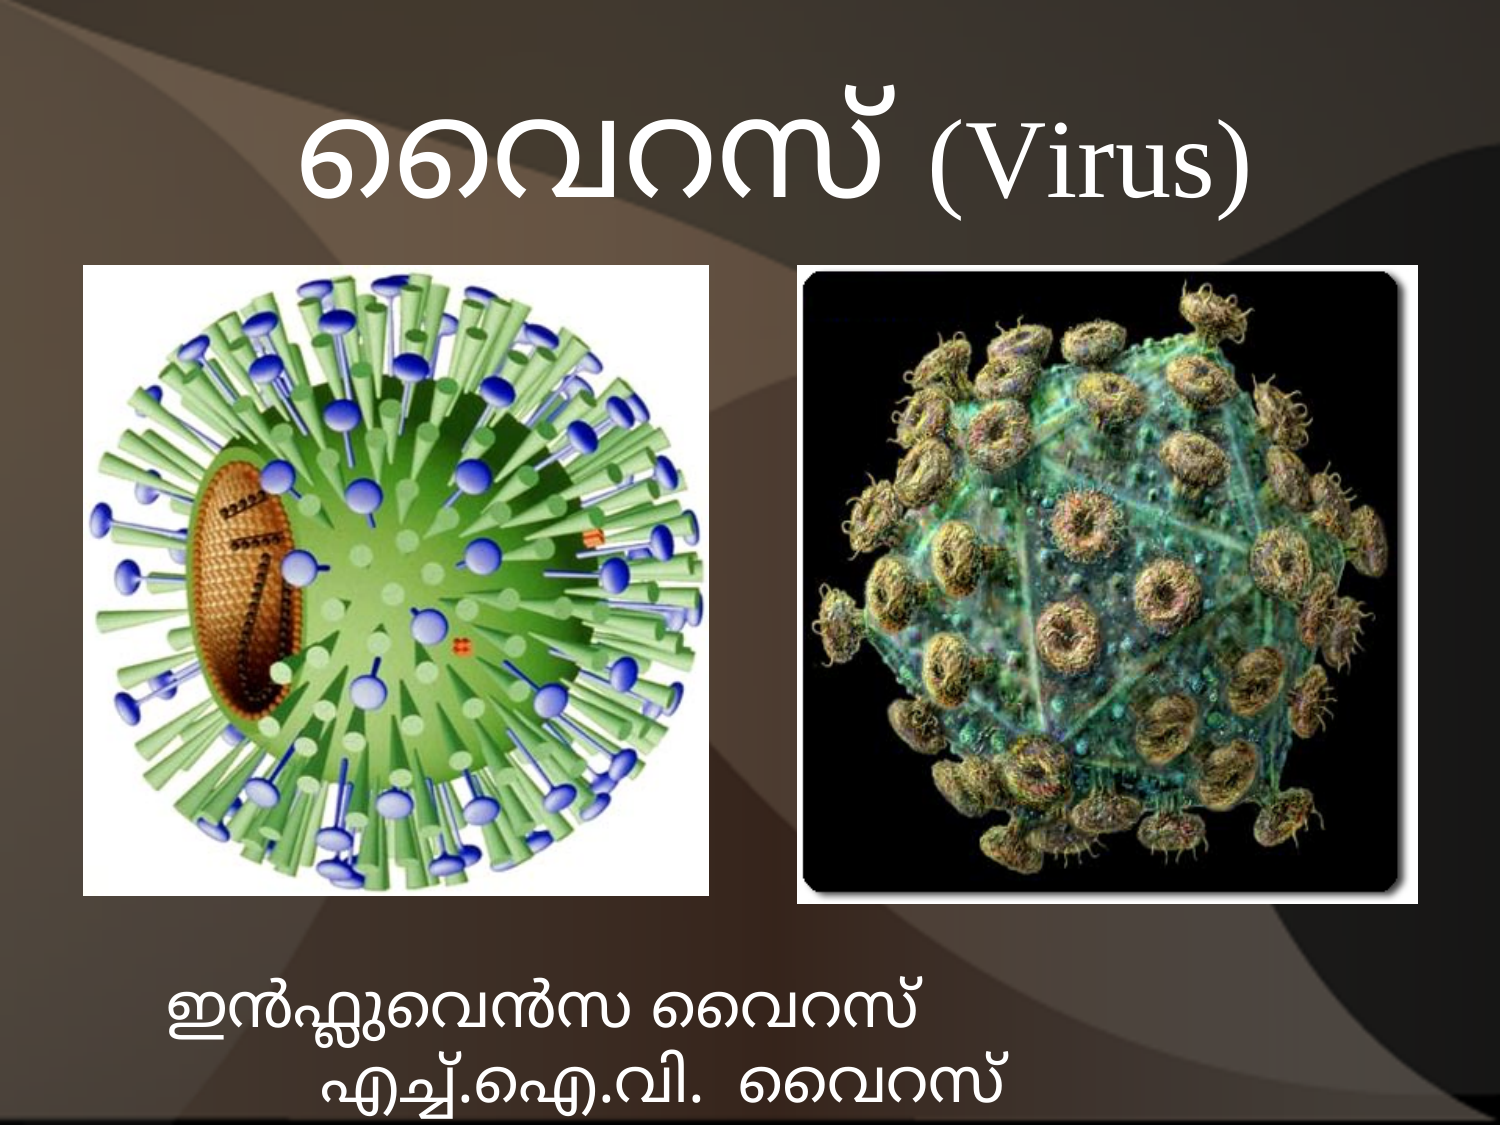

# വൈറസ് (Virus)
ഇന്‍ഫ്ലുവെന്‍സ വൈറസ് എച്ച്.ഐ.വി. വൈറസ്